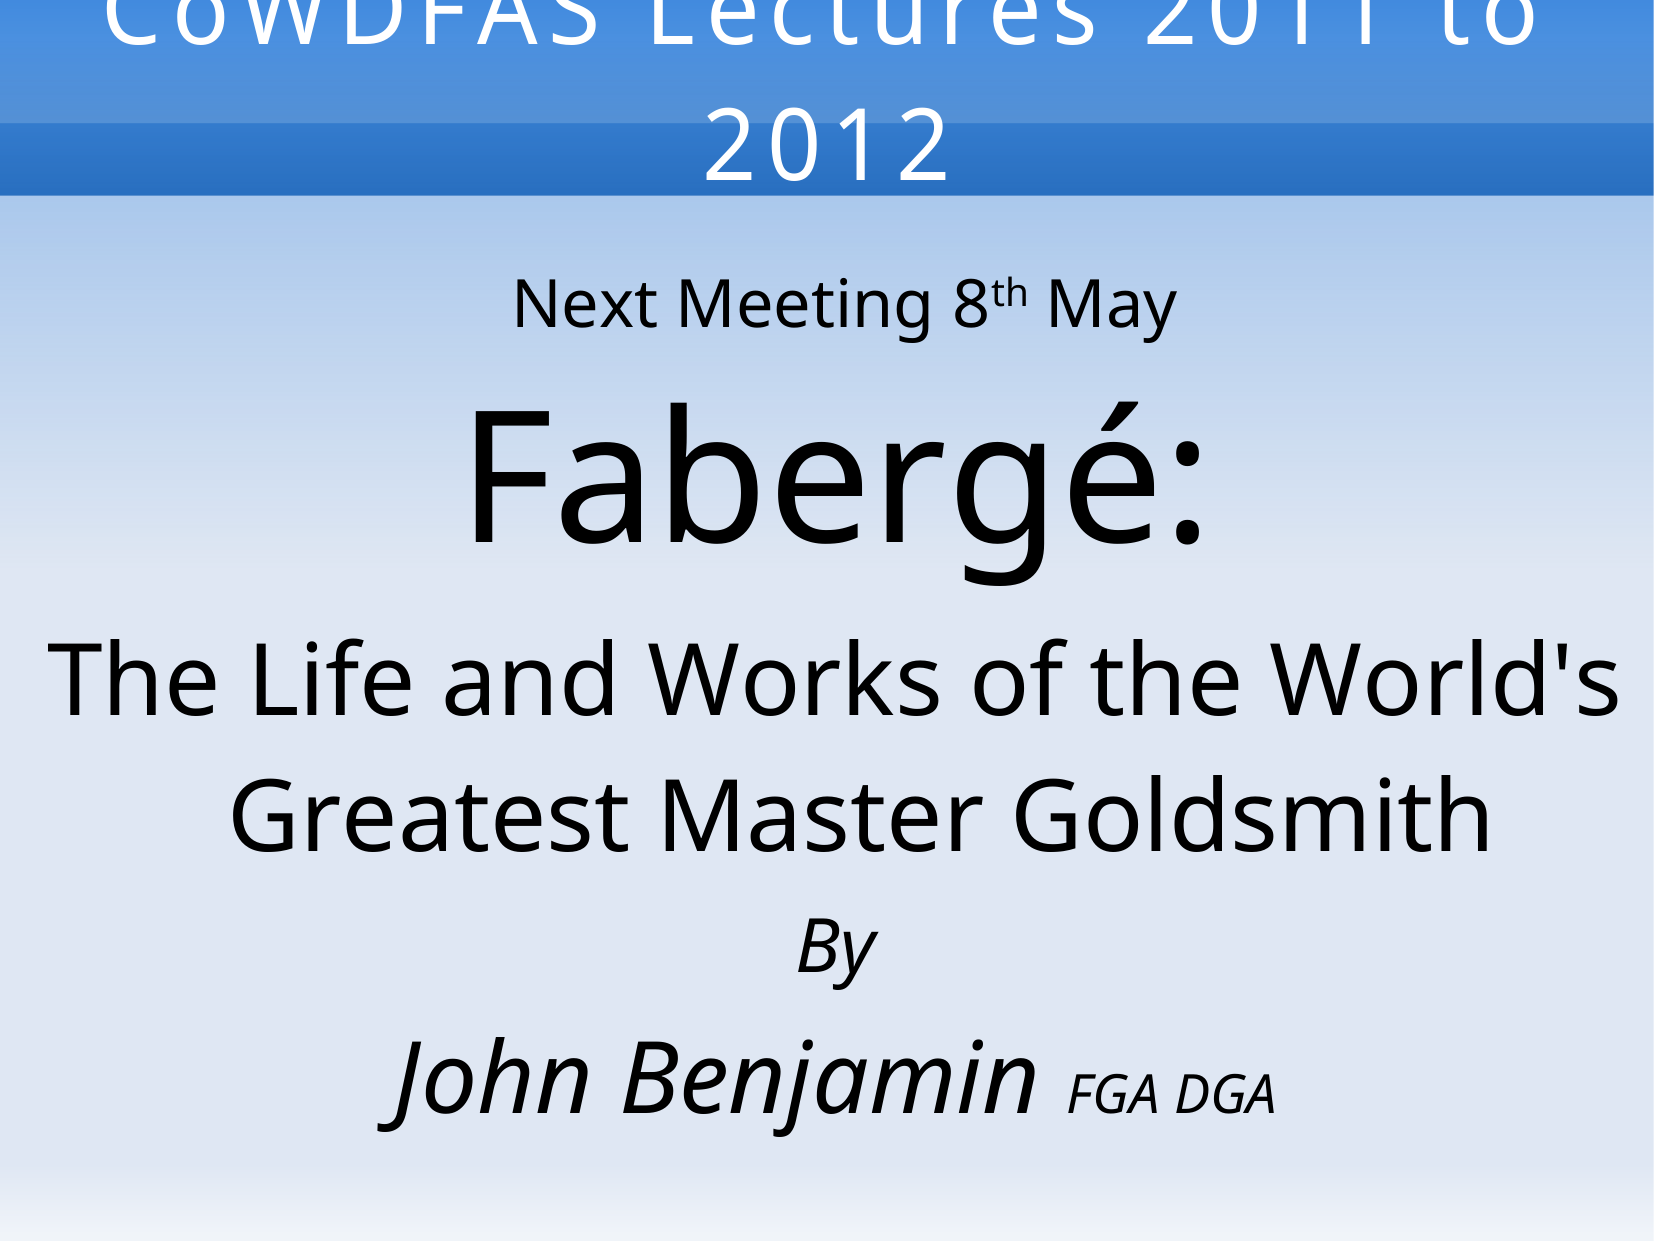

# CoWDFAS Lectures 2011 to 2012
Next Meeting 8th May
Fabergé:
The Life and Works of the World's Greatest Master Goldsmith
By
John Benjamin FGA DGA